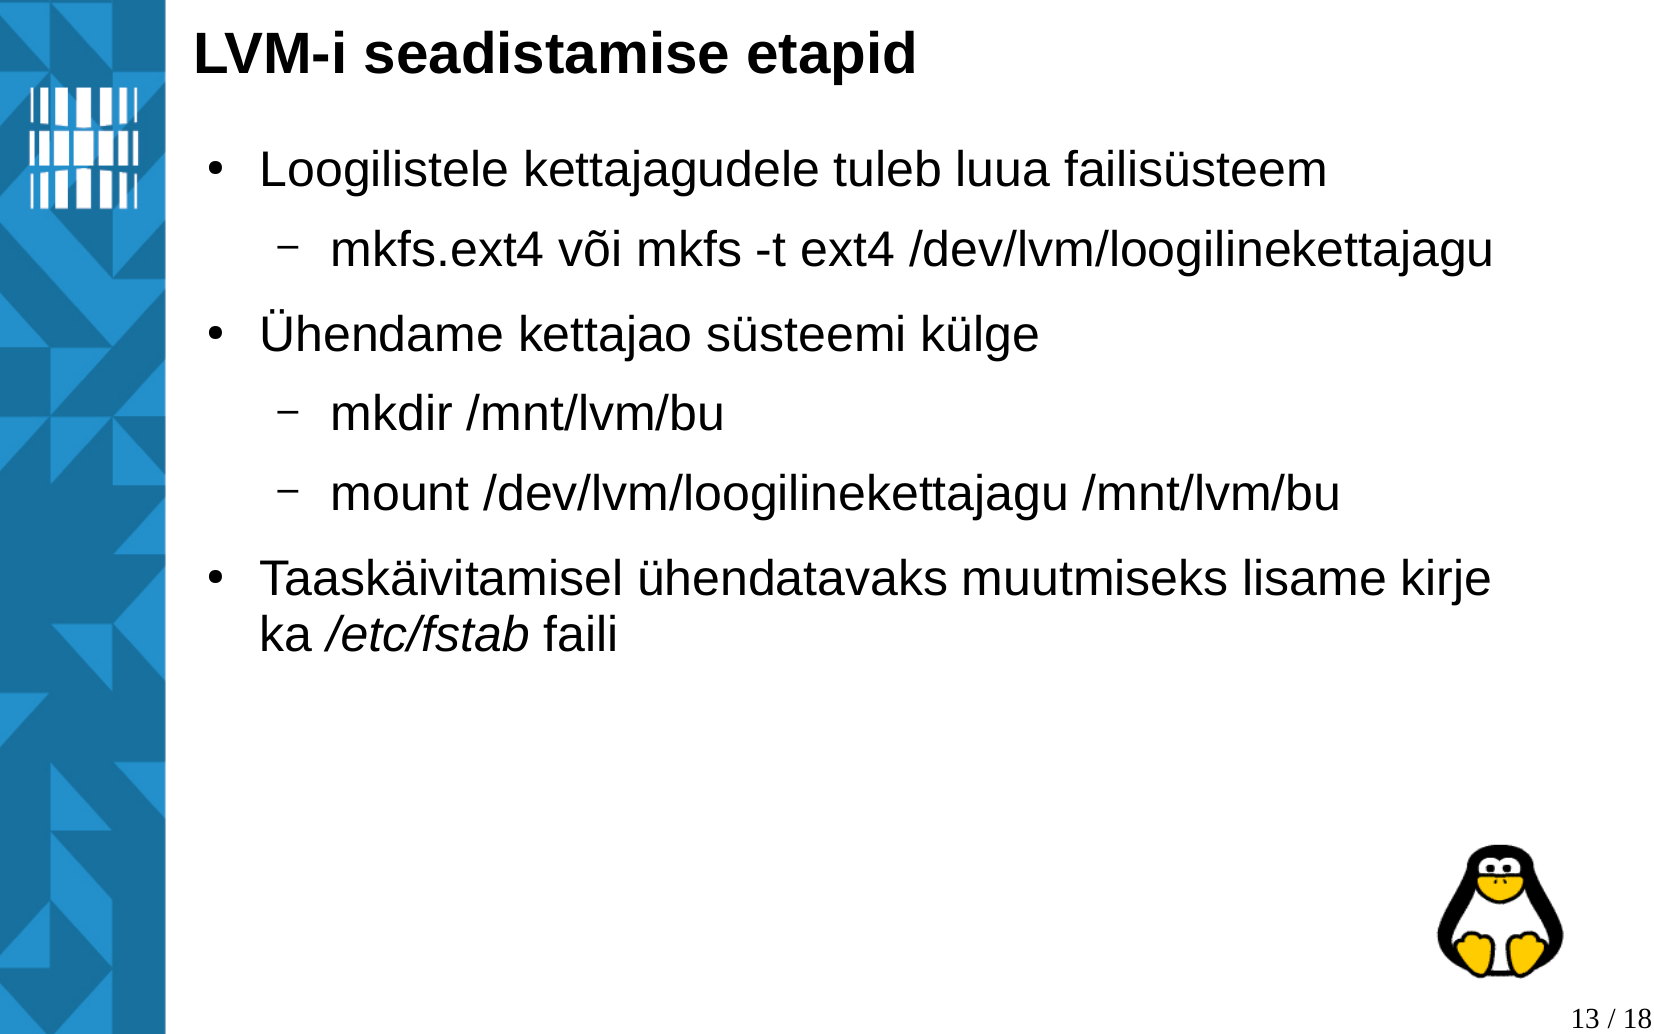

# LVM-i seadistamise etapid
Loogilistele kettajagudele tuleb luua failisüsteem
mkfs.ext4 või mkfs -t ext4 /dev/lvm/loogilinekettajagu
Ühendame kettajao süsteemi külge
mkdir /mnt/lvm/bu
mount /dev/lvm/loogilinekettajagu /mnt/lvm/bu
Taaskäivitamisel ühendatavaks muutmiseks lisame kirje ka /etc/fstab faili